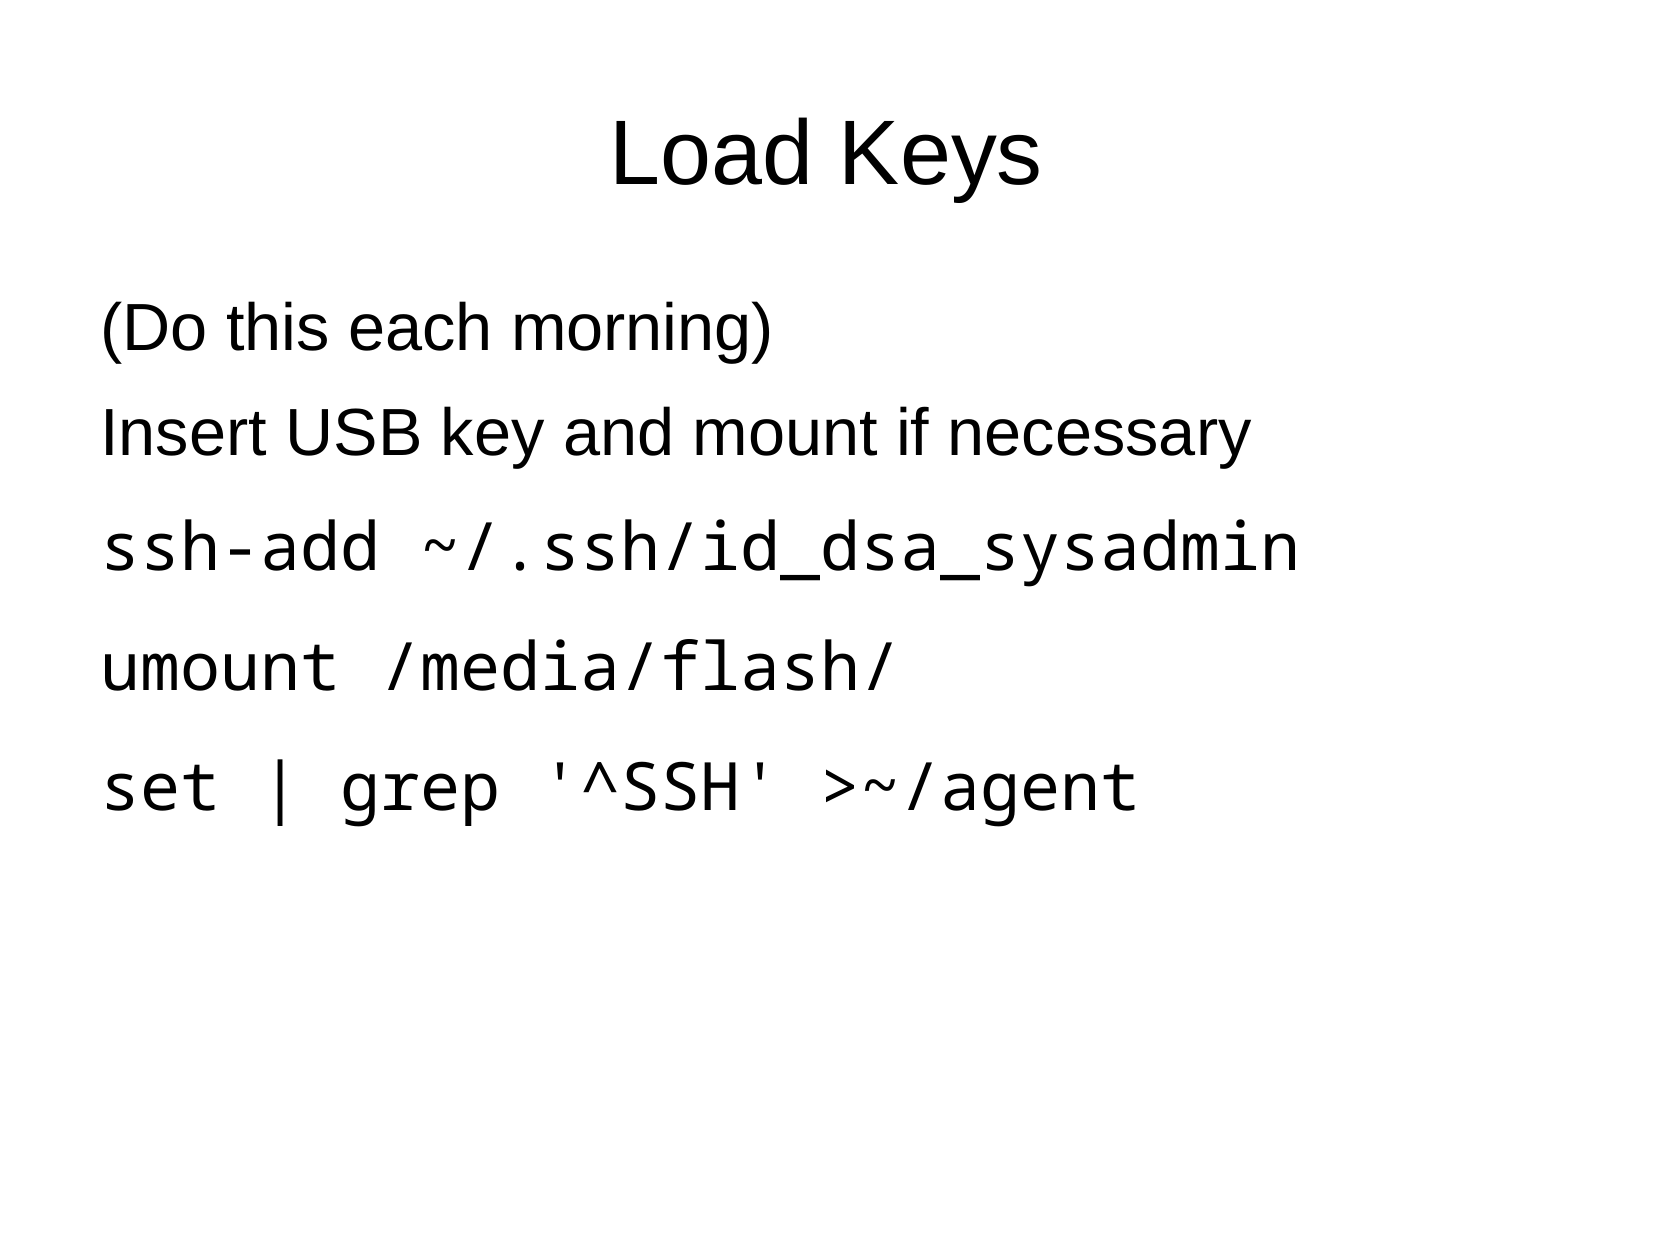

# Load Keys
(Do this each morning)
Insert USB key and mount if necessary
ssh-add ~/.ssh/id_dsa_sysadmin
umount /media/flash/
set | grep '^SSH' >~/agent